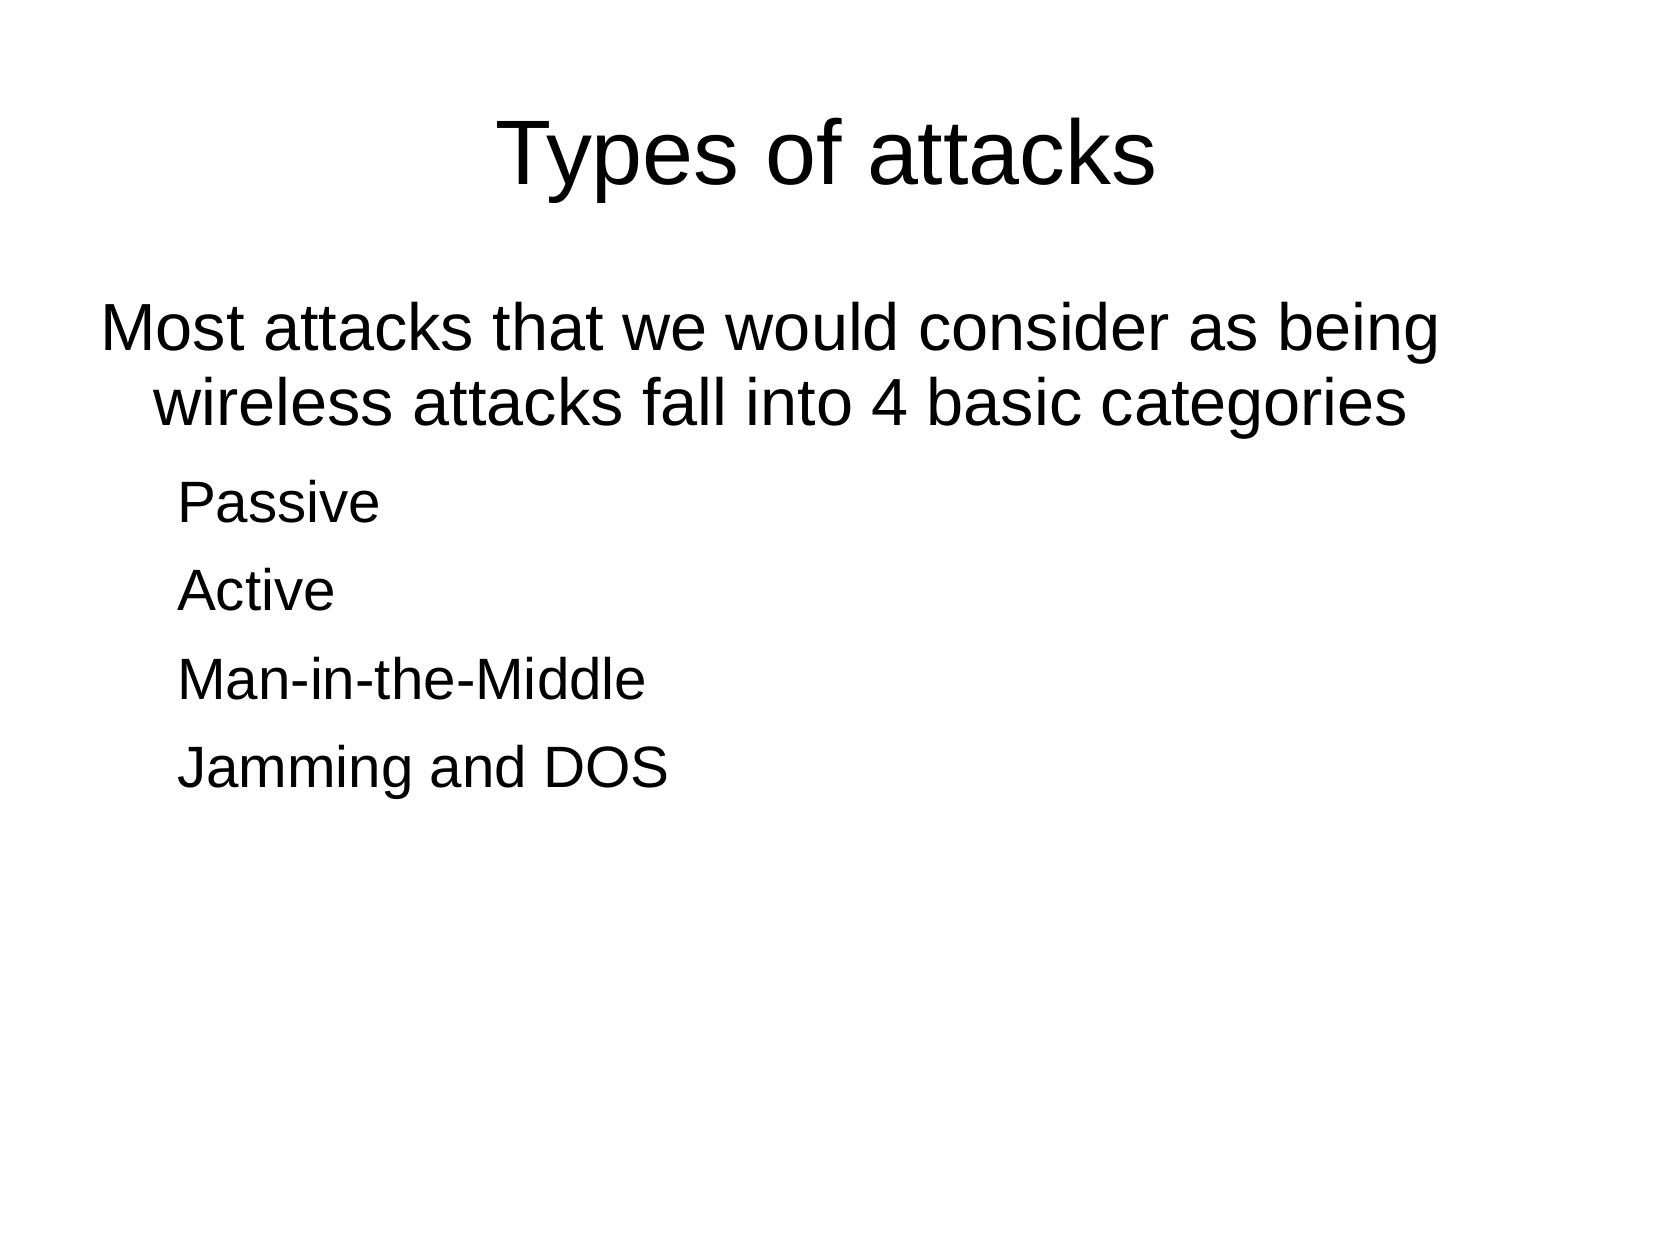

# Types of attacks
Most attacks that we would consider as being wireless attacks fall into 4 basic categories
Passive
Active
Man-in-the-Middle
Jamming and DOS